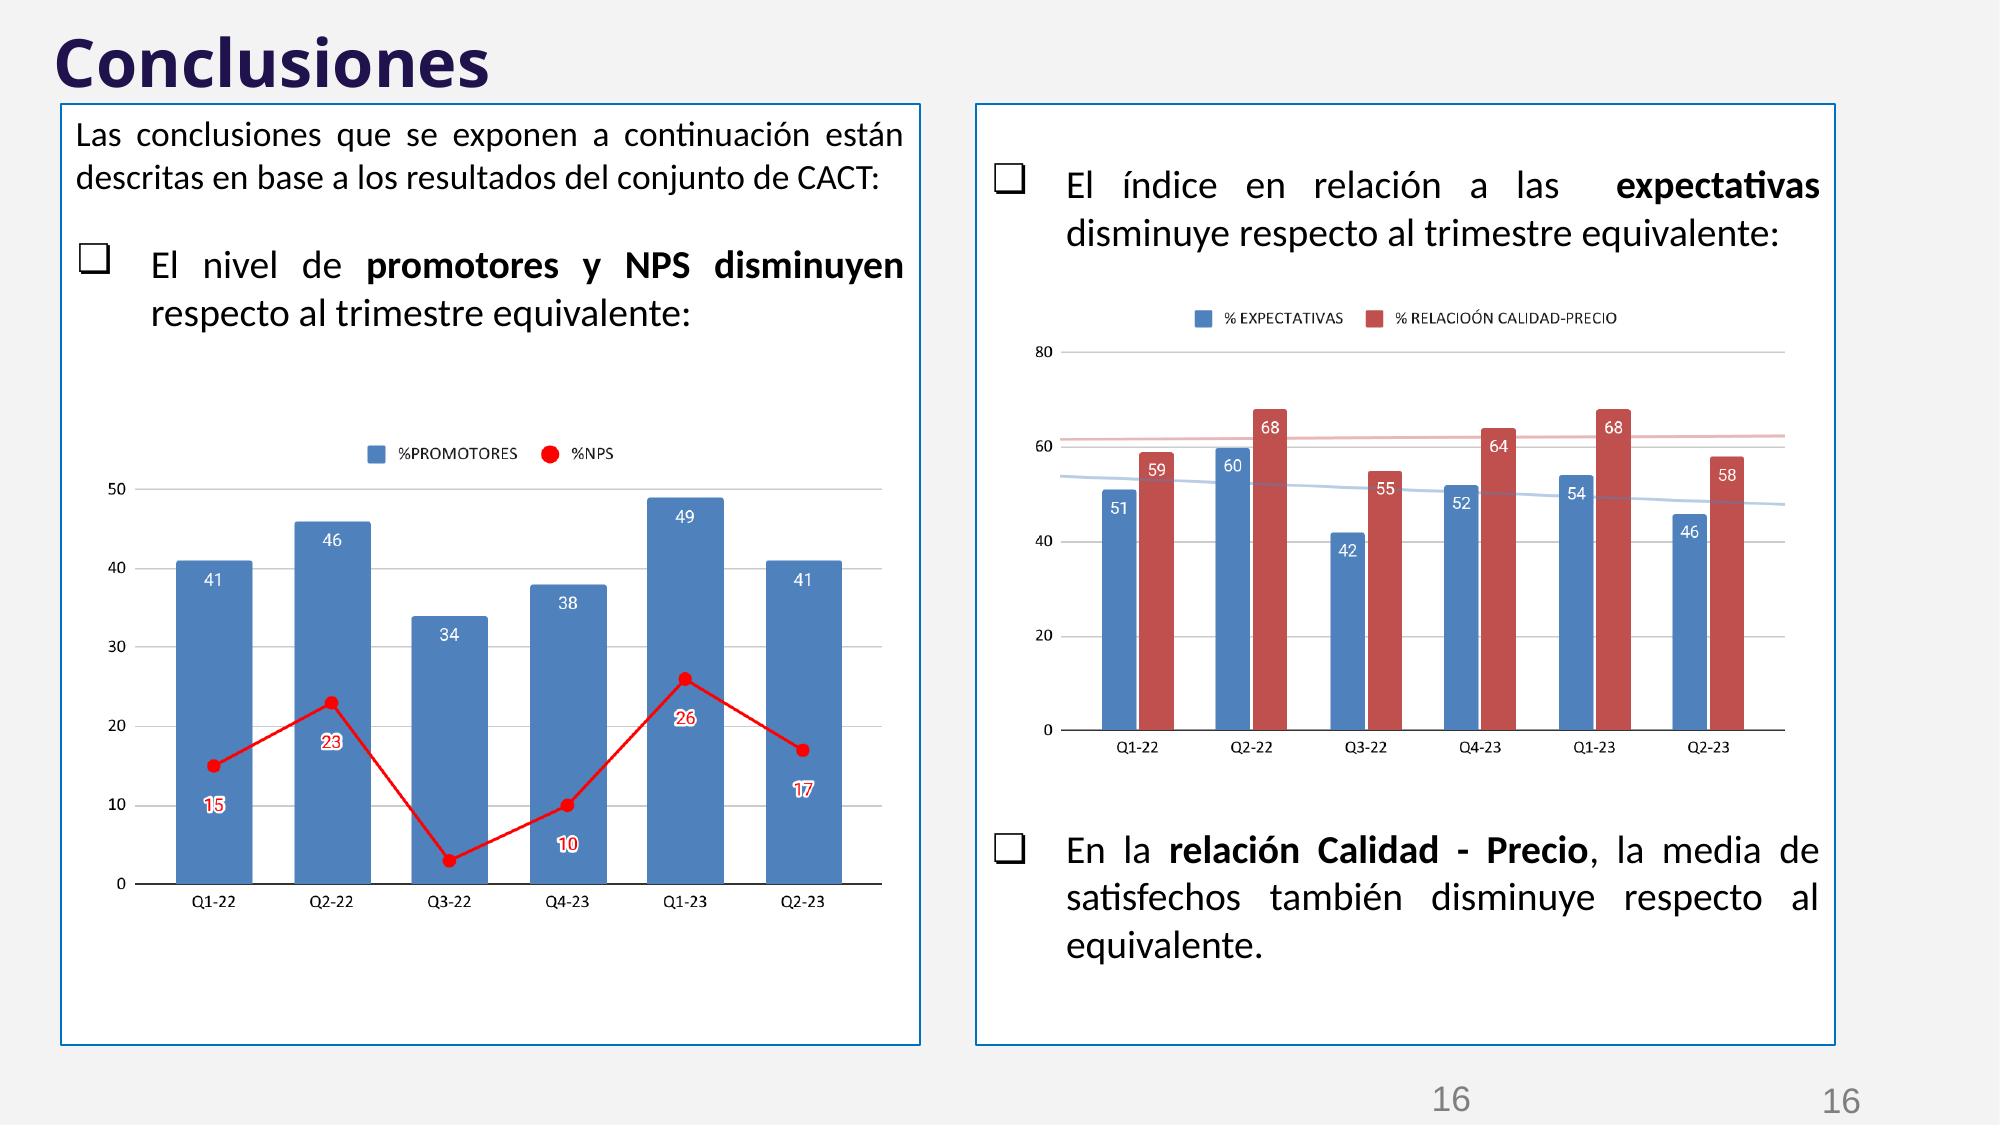

Conclusiones
Las conclusiones que se exponen a continuación están descritas en base a los resultados del conjunto de CACT:
El nivel de promotores y NPS disminuyen respecto al trimestre equivalente:
El índice en relación a las expectativas disminuye respecto al trimestre equivalente:
En la relación Calidad - Precio, la media de satisfechos también disminuye respecto al equivalente.